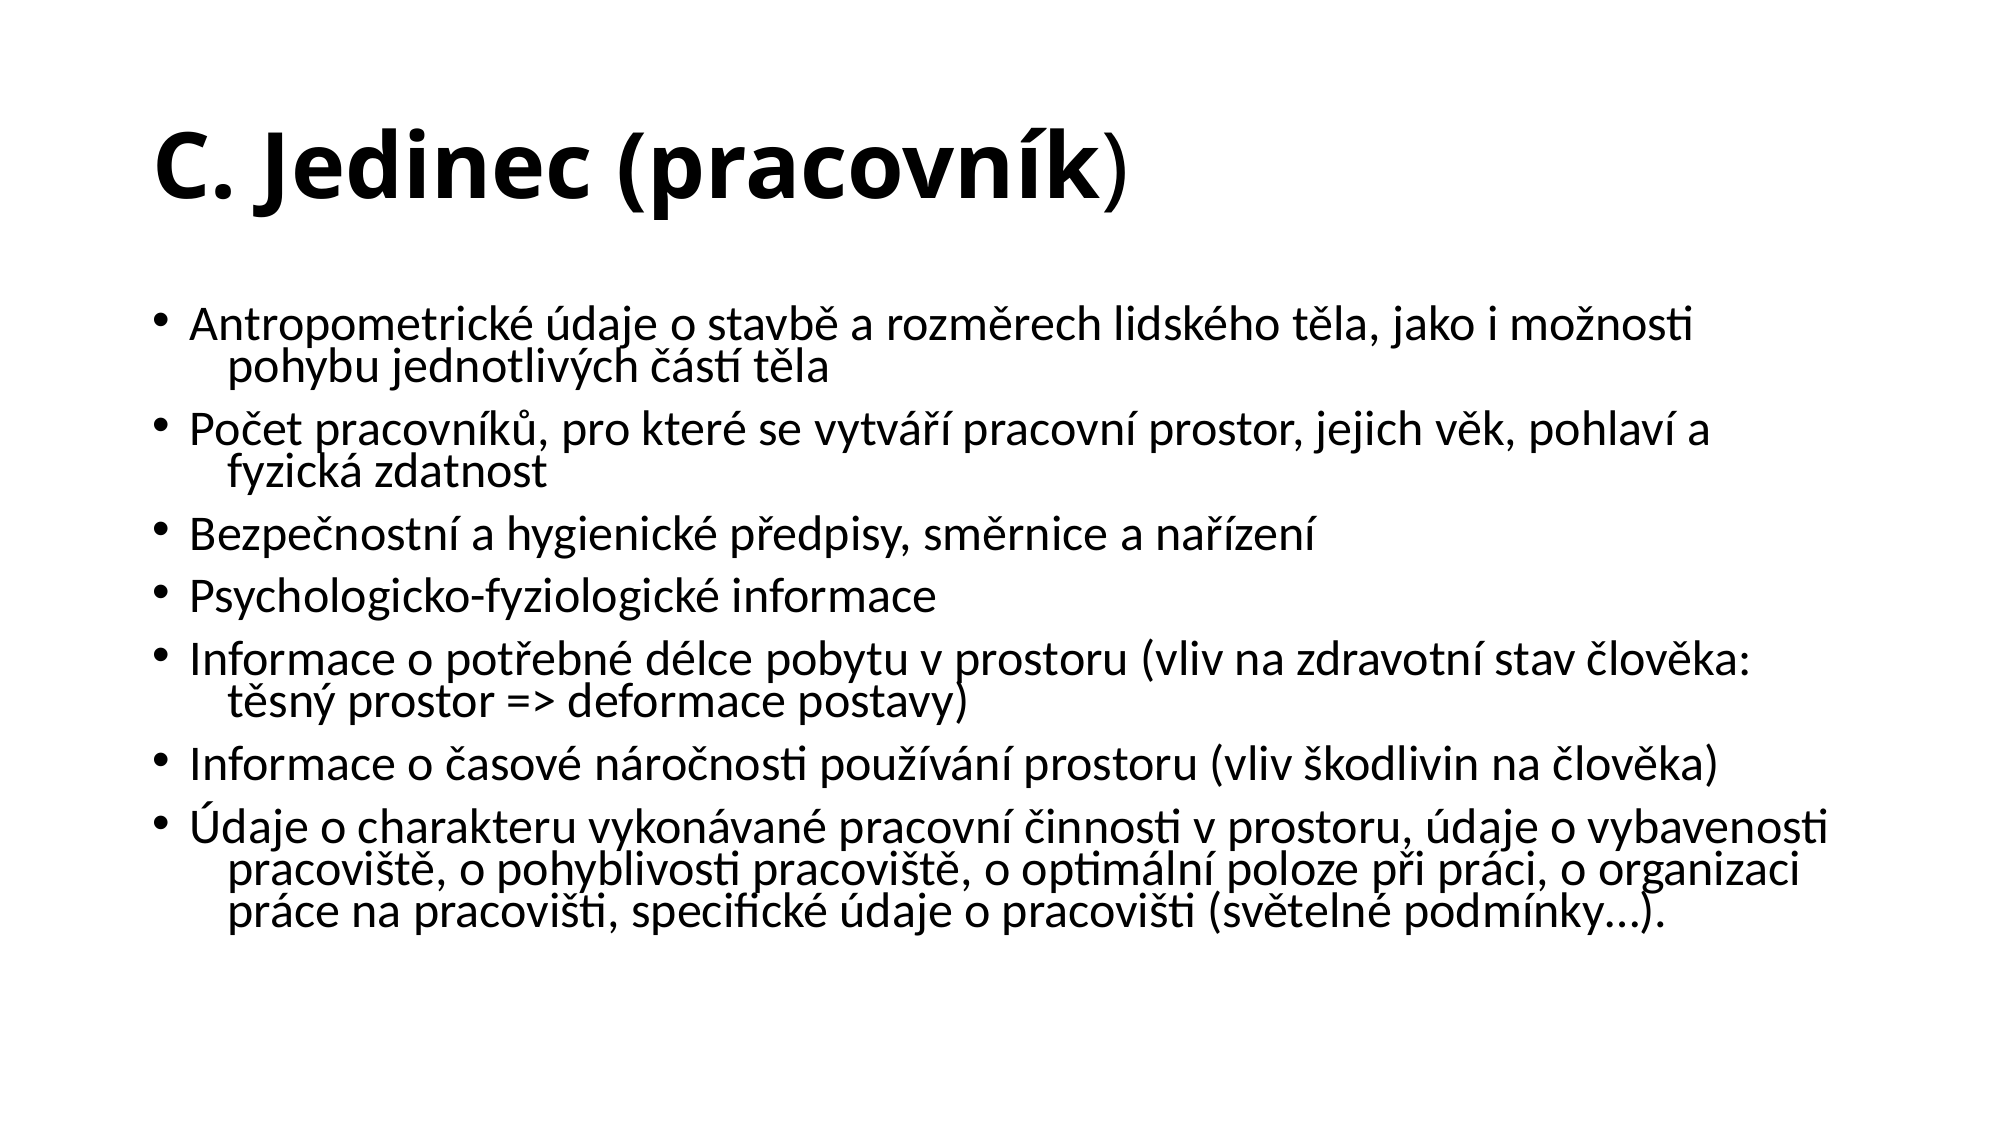

# C. Jedinec (pracovník)
Antropometrické údaje o stavbě a rozměrech lidského těla, jako i možnosti pohybu jednotlivých částí těla
Počet pracovníků, pro které se vytváří pracovní prostor, jejich věk, pohlaví a fyzická zdatnost
Bezpečnostní a hygienické předpisy, směrnice a nařízení
Psychologicko-fyziologické informace
Informace o potřebné délce pobytu v prostoru (vliv na zdravotní stav člověka: těsný prostor => deformace postavy)
Informace o časové náročnosti používání prostoru (vliv škodlivin na člověka)
Údaje o charakteru vykonávané pracovní činnosti v prostoru, údaje o vybavenosti pracoviště, o pohyblivosti pracoviště, o optimální poloze při práci, o organizaci práce na pracovišti, specifické údaje o pracovišti (světelné podmínky…).